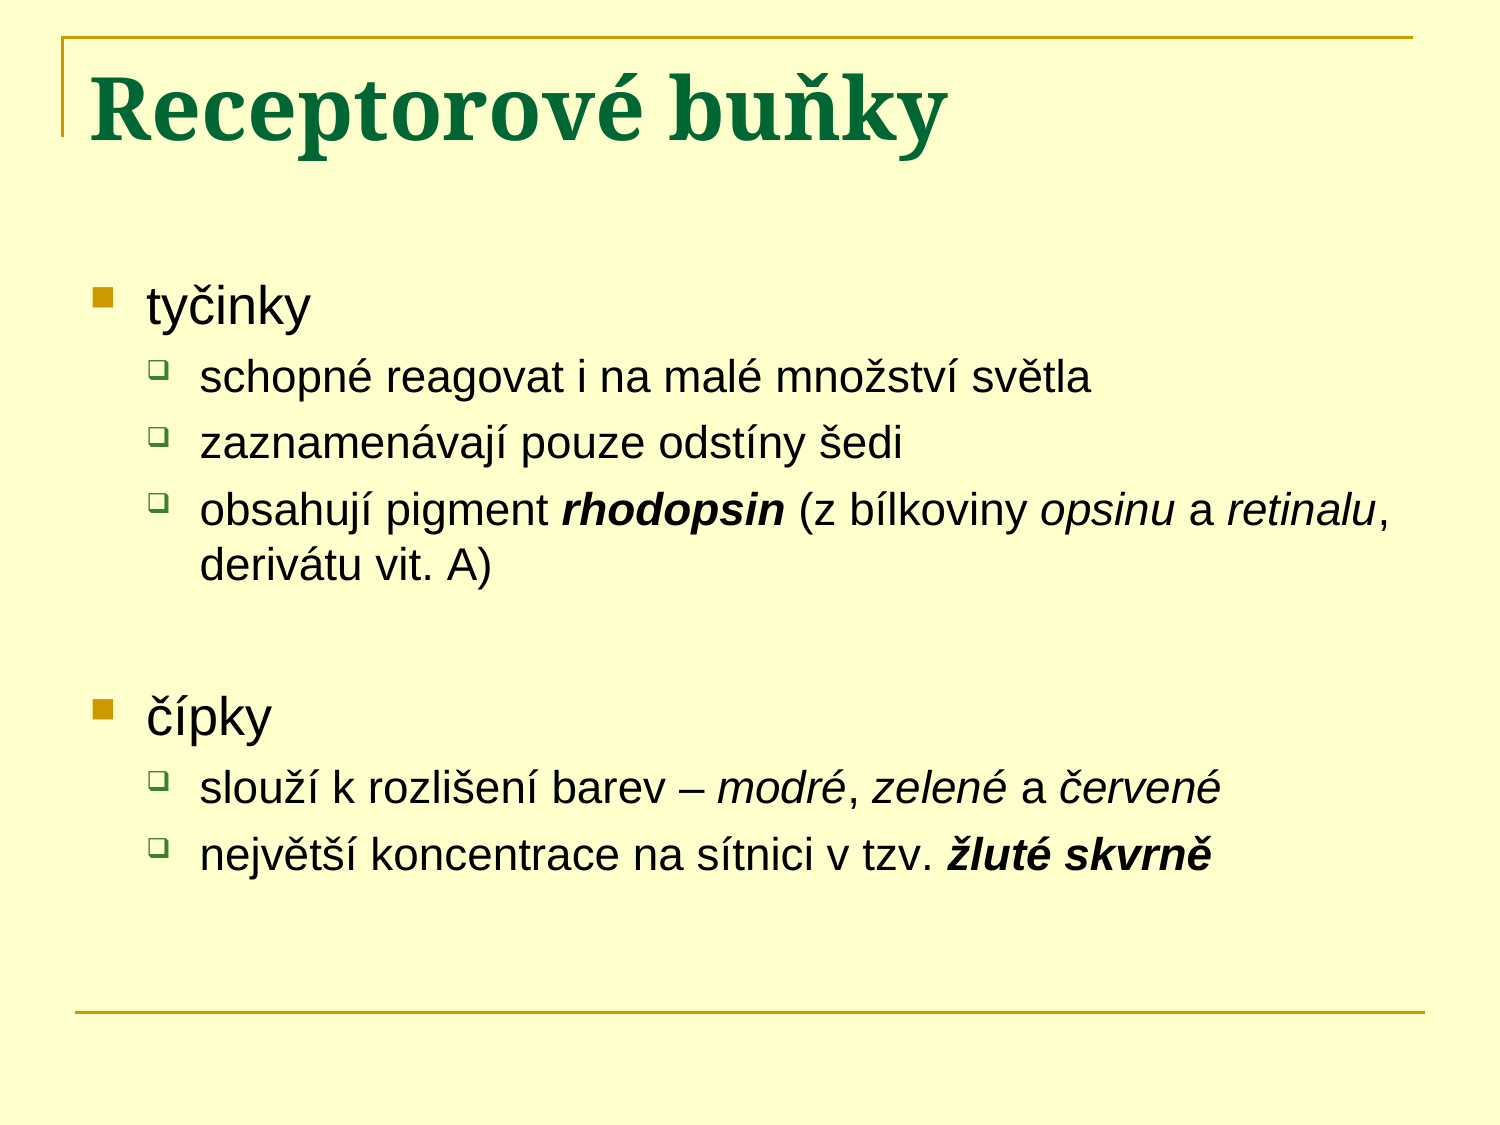

# Receptorové buňky
tyčinky
schopné reagovat i na malé množství světla
zaznamenávají pouze odstíny šedi
obsahují pigment rhodopsin (z bílkoviny opsinu a retinalu, derivátu vit. A)
čípky
slouží k rozlišení barev – modré, zelené a červené
největší koncentrace na sítnici v tzv. žluté skvrně